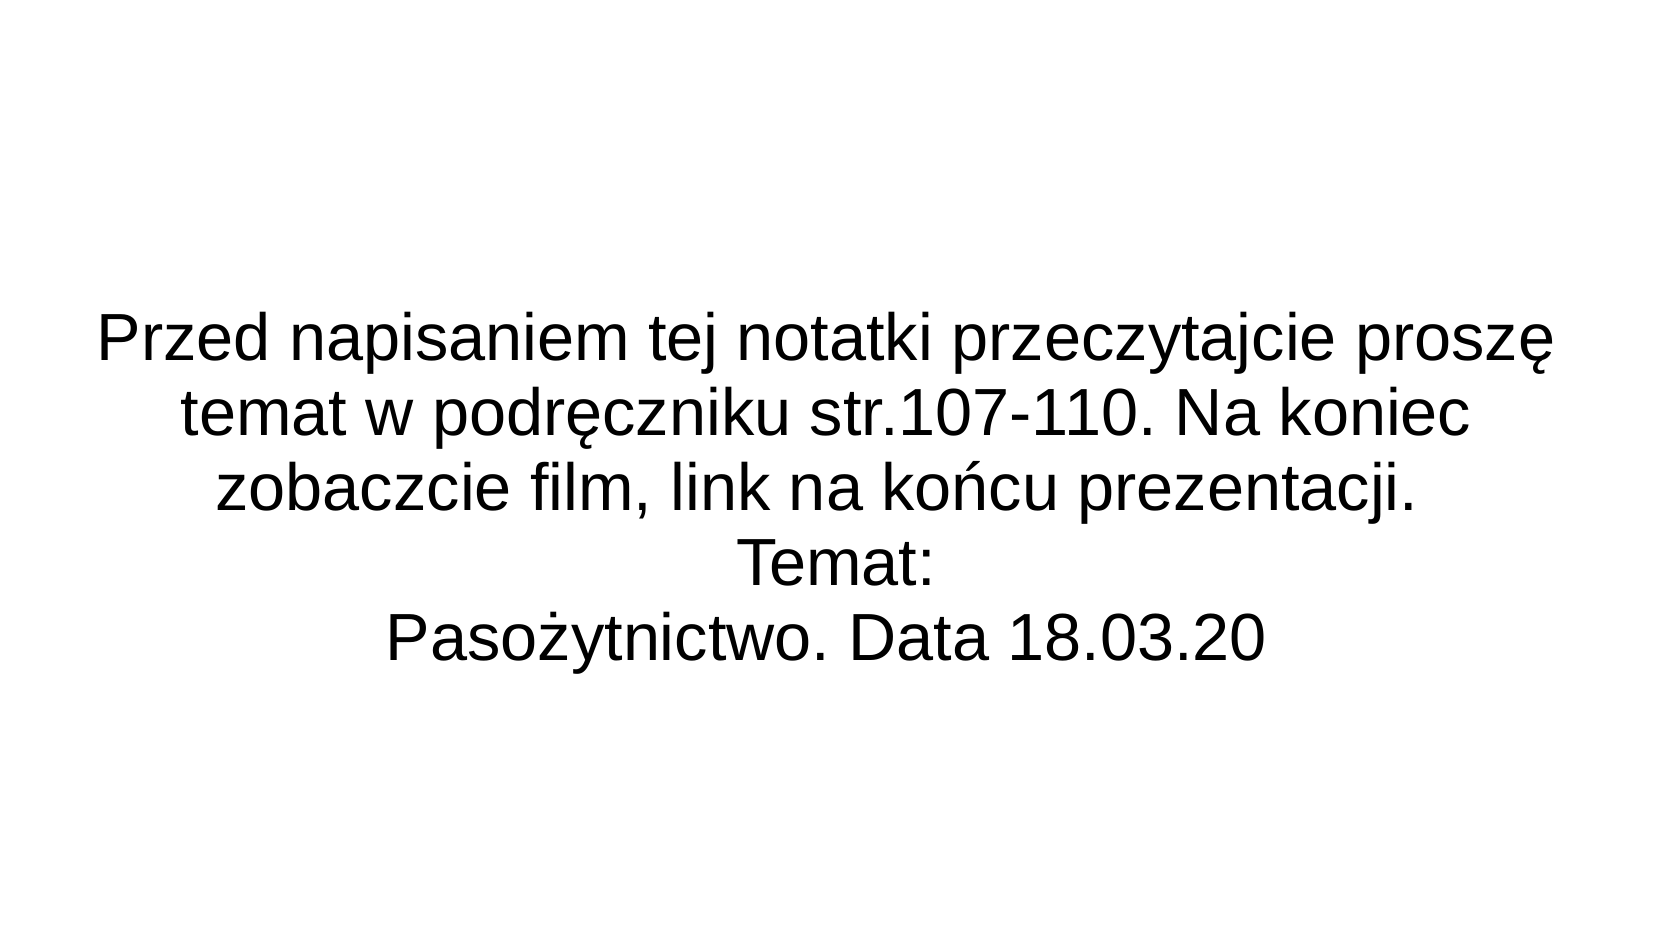

#
Przed napisaniem tej notatki przeczytajcie proszę temat w podręczniku str.107-110. Na koniec zobaczcie film, link na końcu prezentacji.
 Temat:
Pasożytnictwo. Data 18.03.20